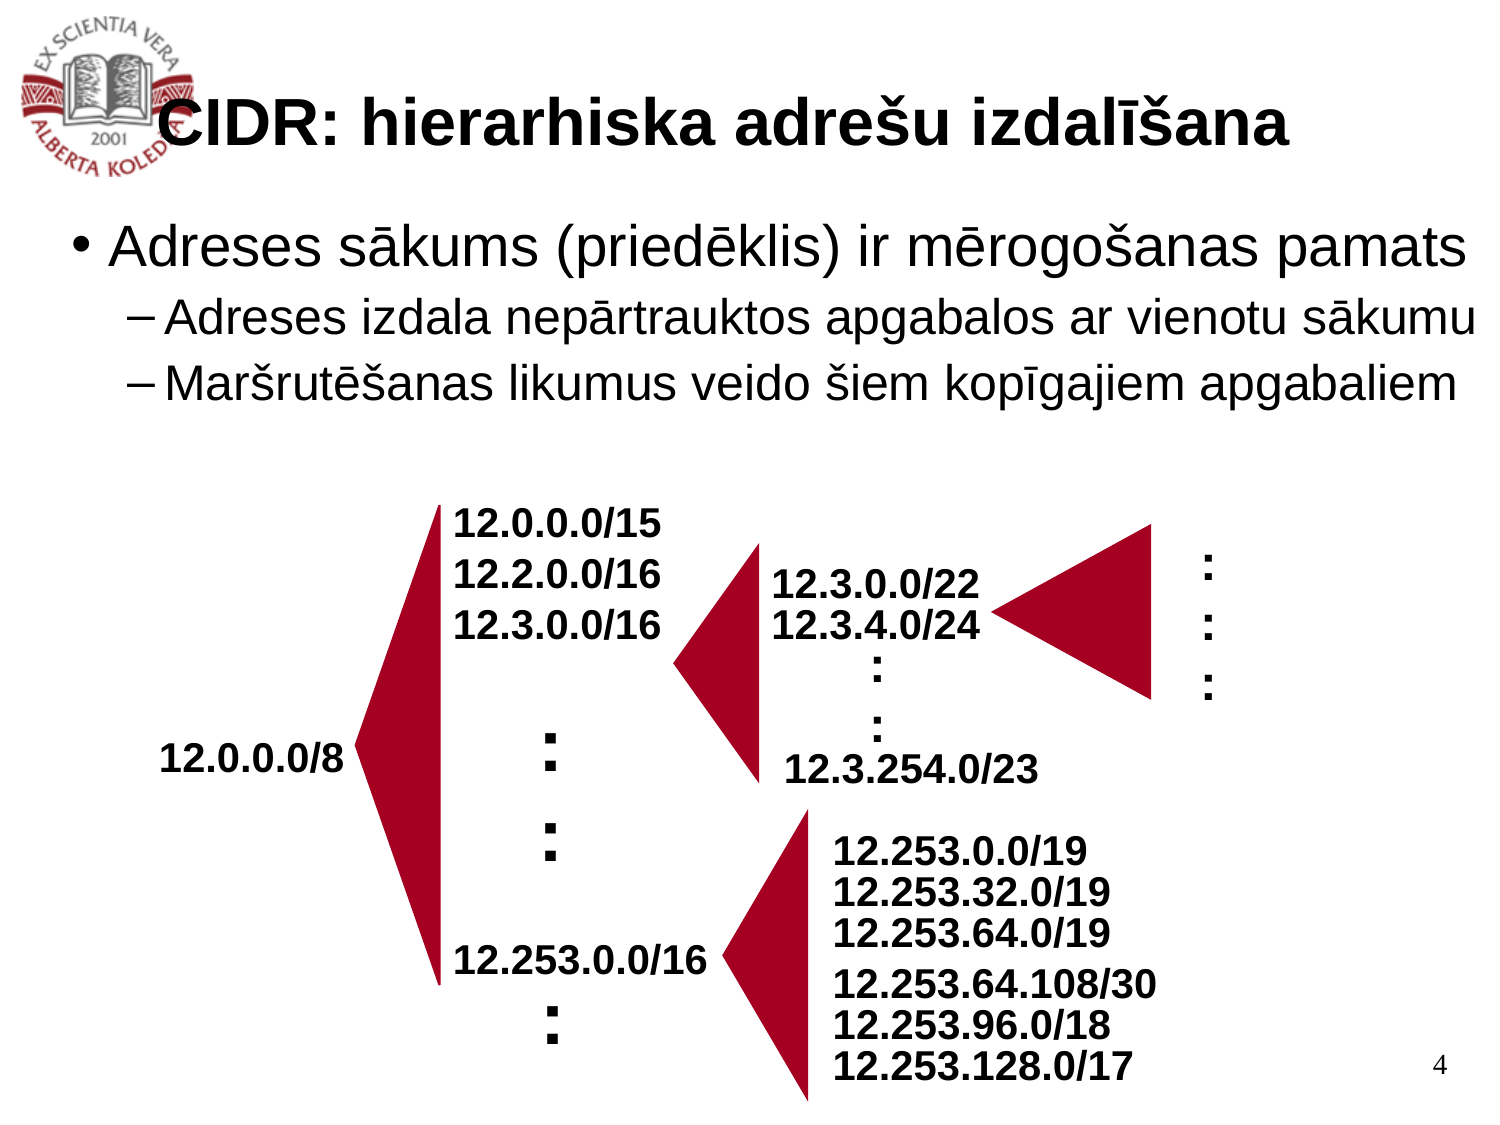

# CIDR: hierarhiska adrešu izdalīšana
Adreses sākums (priedēklis) ir mērogošanas pamats
Adreses izdala nepārtrauktos apgabalos ar vienotu sākumu
Maršrutēšanas likumus veido šiem kopīgajiem apgabaliem
12.0.0.0/15
:
:
:
12.2.0.0/16
12.3.0.0/22
12.3.0.0/16
12.3.4.0/24
:
:
:
:
12.0.0.0/8
12.3.254.0/23
12.253.0.0/19
12.253.32.0/19
12.253.64.0/19
12.253.0.0/16
12.253.64.108/30
:
12.253.96.0/18
12.253.128.0/17
3